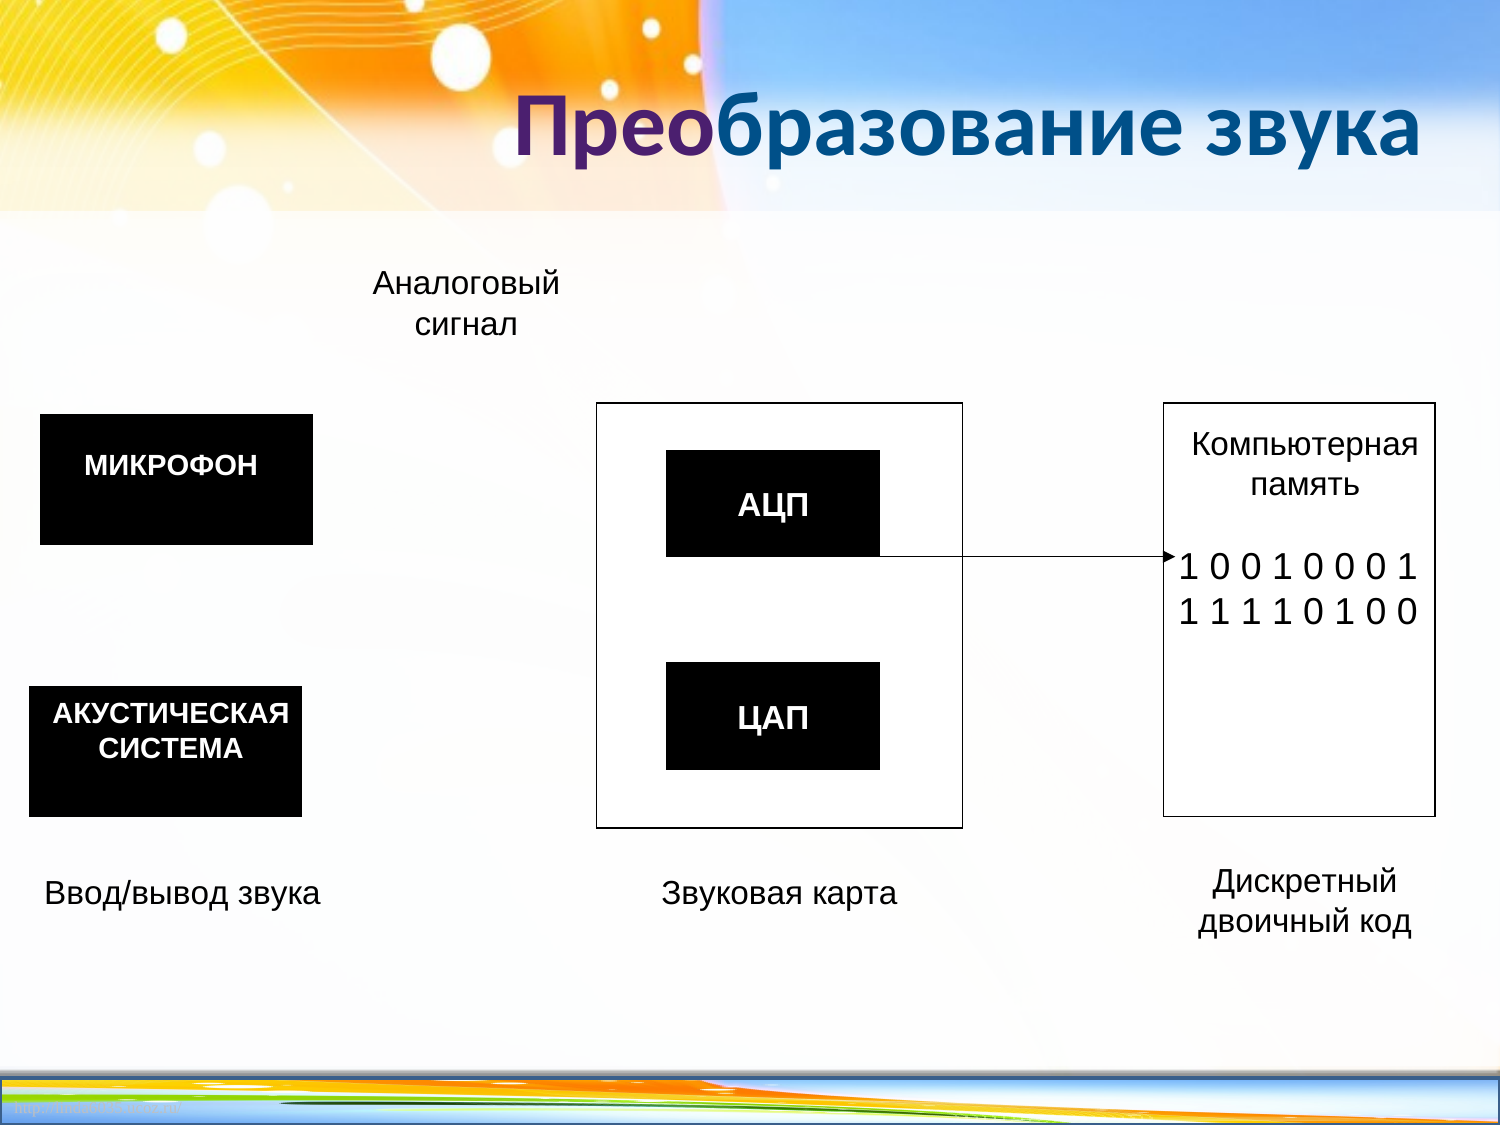

# Преобразование звука
Аналоговый сигнал
1 0 0 1 0 0 0 1
1 1 1 1 0 1 0 0
Компьютерная память
МИКРОФОН
АЦП
ЦАП
АКУСТИЧЕСКАЯ СИСТЕМА
Дискретный двоичный код
Ввод/вывод звука
Звуковая карта